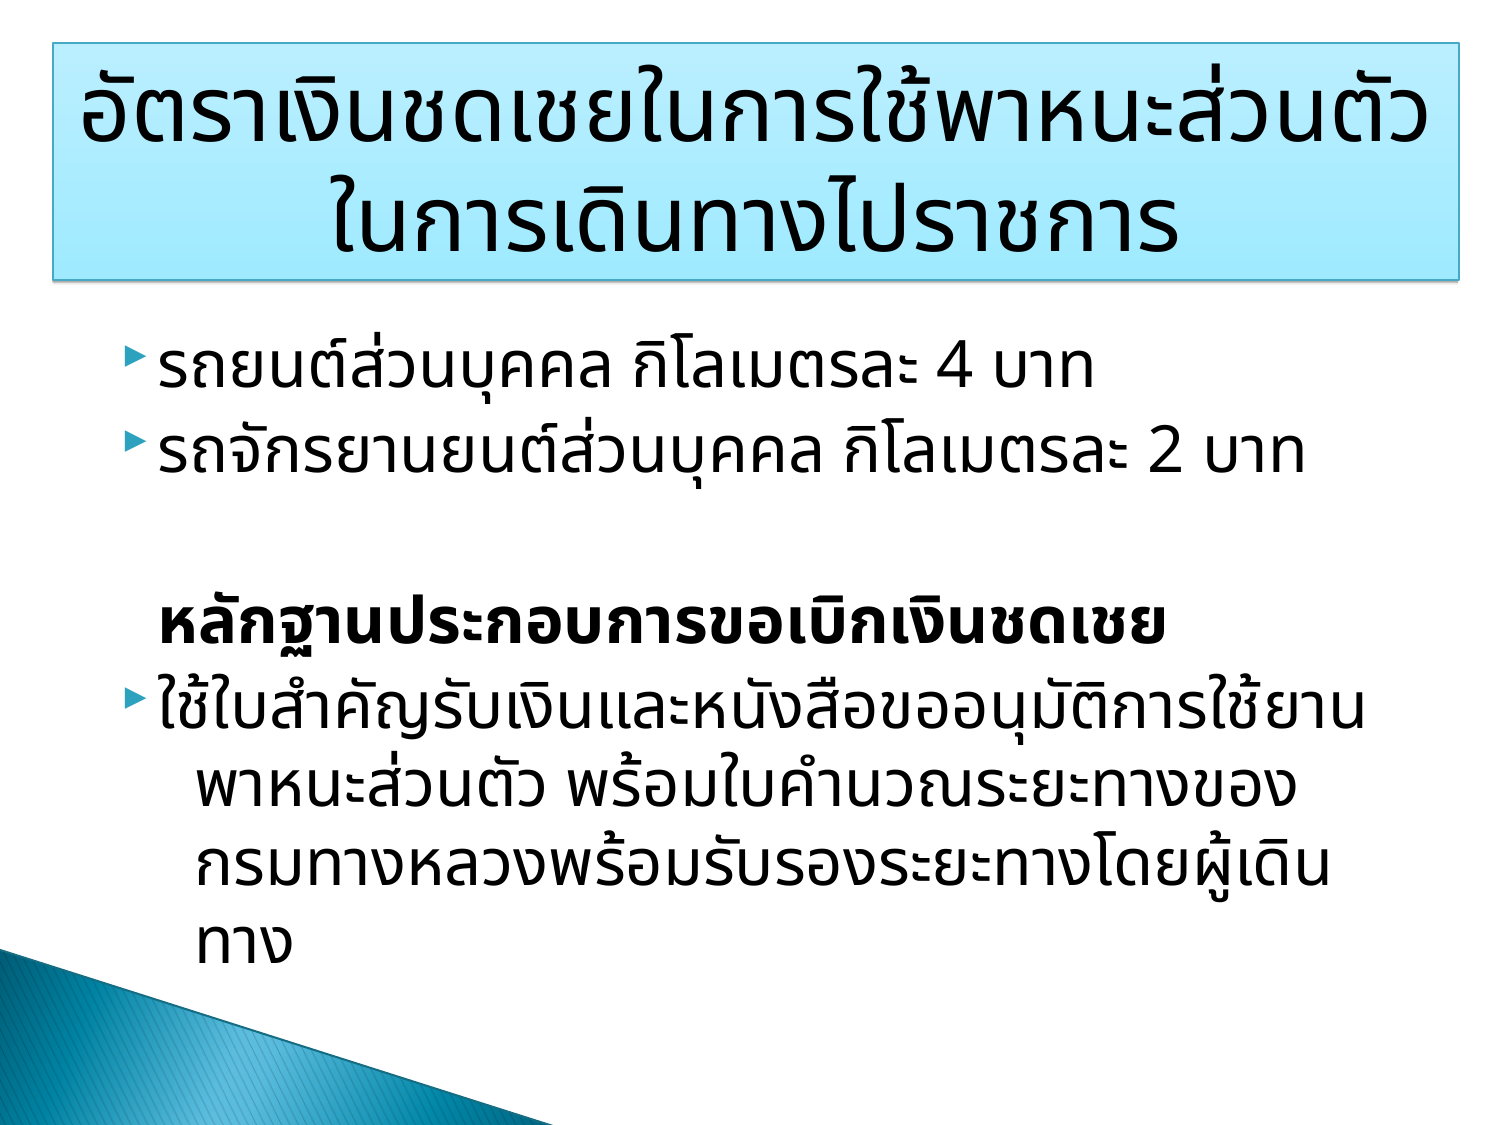

อัตราเงินชดเชยในการใช้พาหนะส่วนตัว
ในการเดินทางไปราชการ
# รถยนต์ส่วนบุคคล กิโลเมตรละ 4 บาท
รถจักรยานยนต์ส่วนบุคคล กิโลเมตรละ 2 บาท
หลักฐานประกอบการขอเบิกเงินชดเชย
ใช้ใบสำคัญรับเงินและหนังสือขออนุมัติการใช้ยานพาหนะส่วนตัว พร้อมใบคำนวณระยะทางของกรมทางหลวงพร้อมรับรองระยะทางโดยผู้เดินทาง